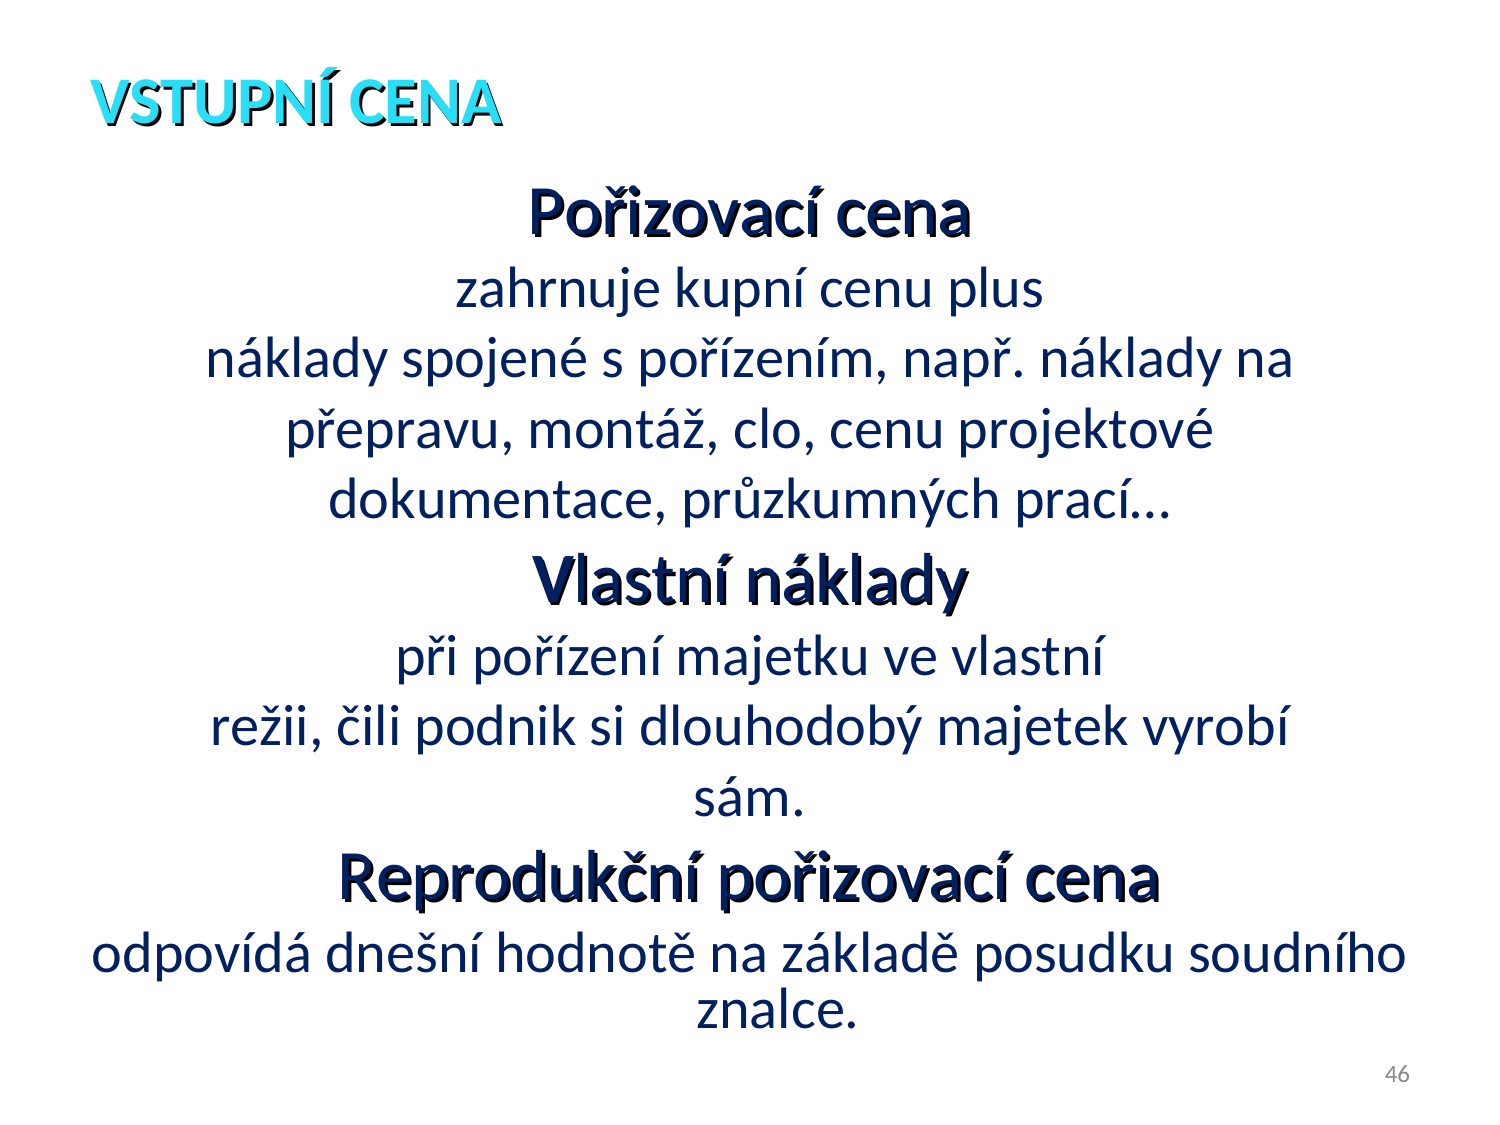

# VSTUPNÍ CENA
Pořizovací cena
zahrnuje kupní cenu plus
náklady spojené s pořízením, např. náklady na
přepravu, montáž, clo, cenu projektové
dokumentace, průzkumných prací…
Vlastní náklady
při pořízení majetku ve vlastní
režii, čili podnik si dlouhodobý majetek vyrobí
sám.
Reprodukční pořizovací cena
odpovídá dnešní hodnotě na základě posudku soudního znalce.